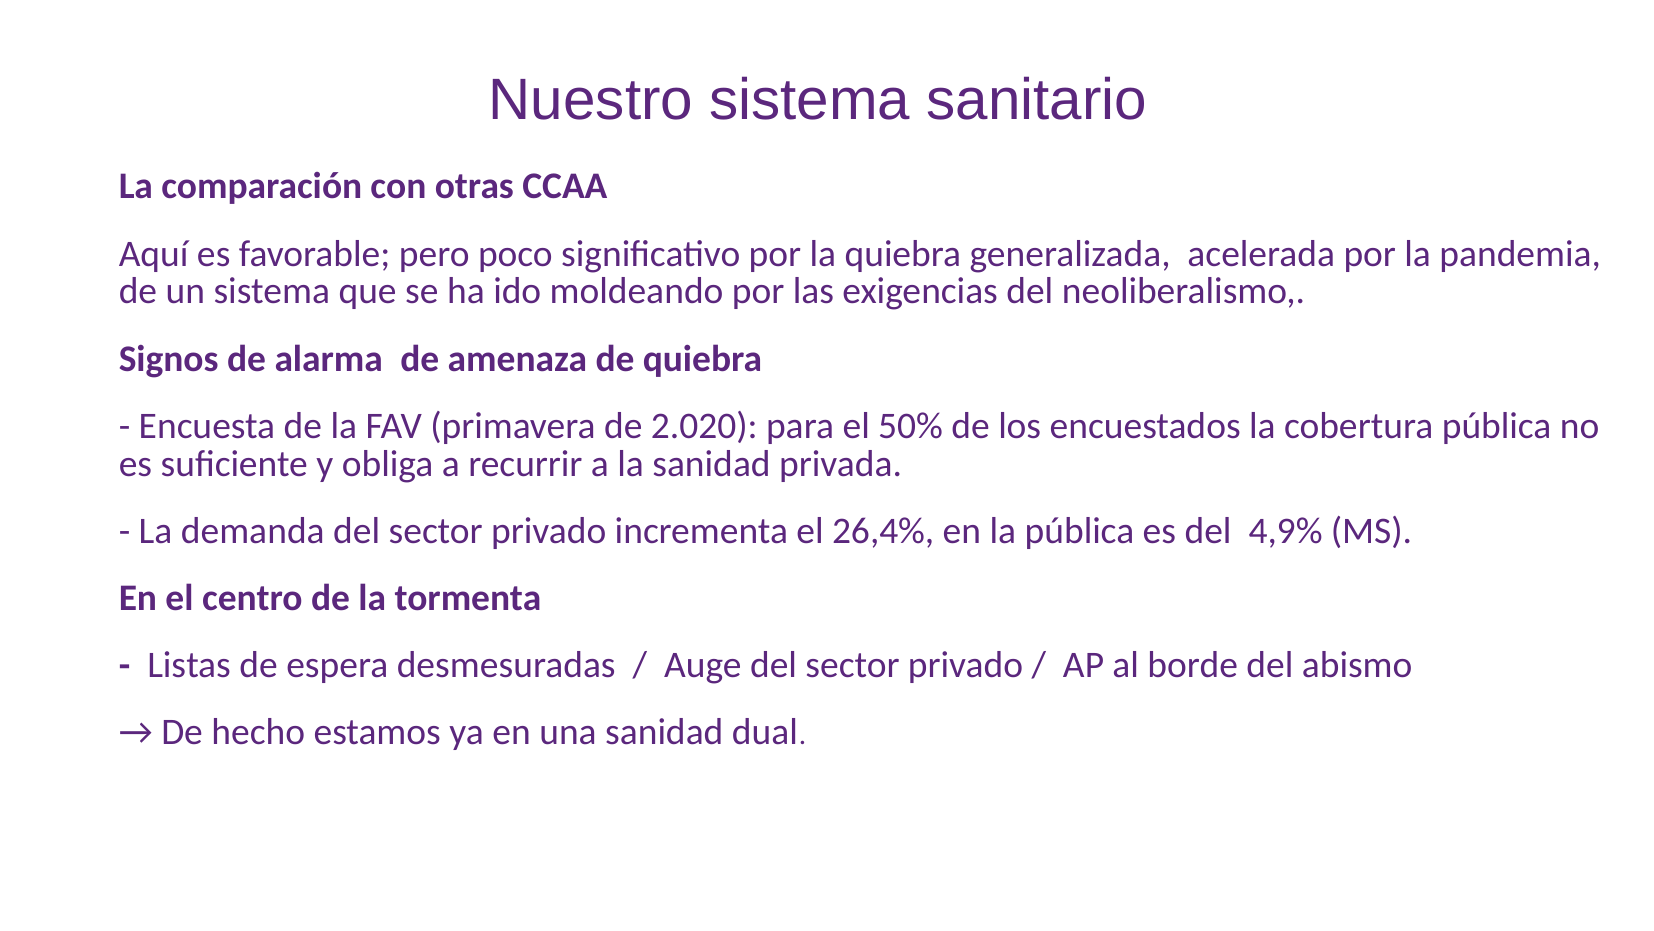

# Nuestro sistema sanitario
La comparación con otras CCAA
Aquí es favorable; pero poco significativo por la quiebra generalizada, acelerada por la pandemia, de un sistema que se ha ido moldeando por las exigencias del neoliberalismo,.
Signos de alarma de amenaza de quiebra
- Encuesta de la FAV (primavera de 2.020): para el 50% de los encuestados la cobertura pública no es suficiente y obliga a recurrir a la sanidad privada.
- La demanda del sector privado incrementa el 26,4%, en la pública es del 4,9% (MS).
En el centro de la tormenta
- Listas de espera desmesuradas / Auge del sector privado / AP al borde del abismo
→ De hecho estamos ya en una sanidad dual.